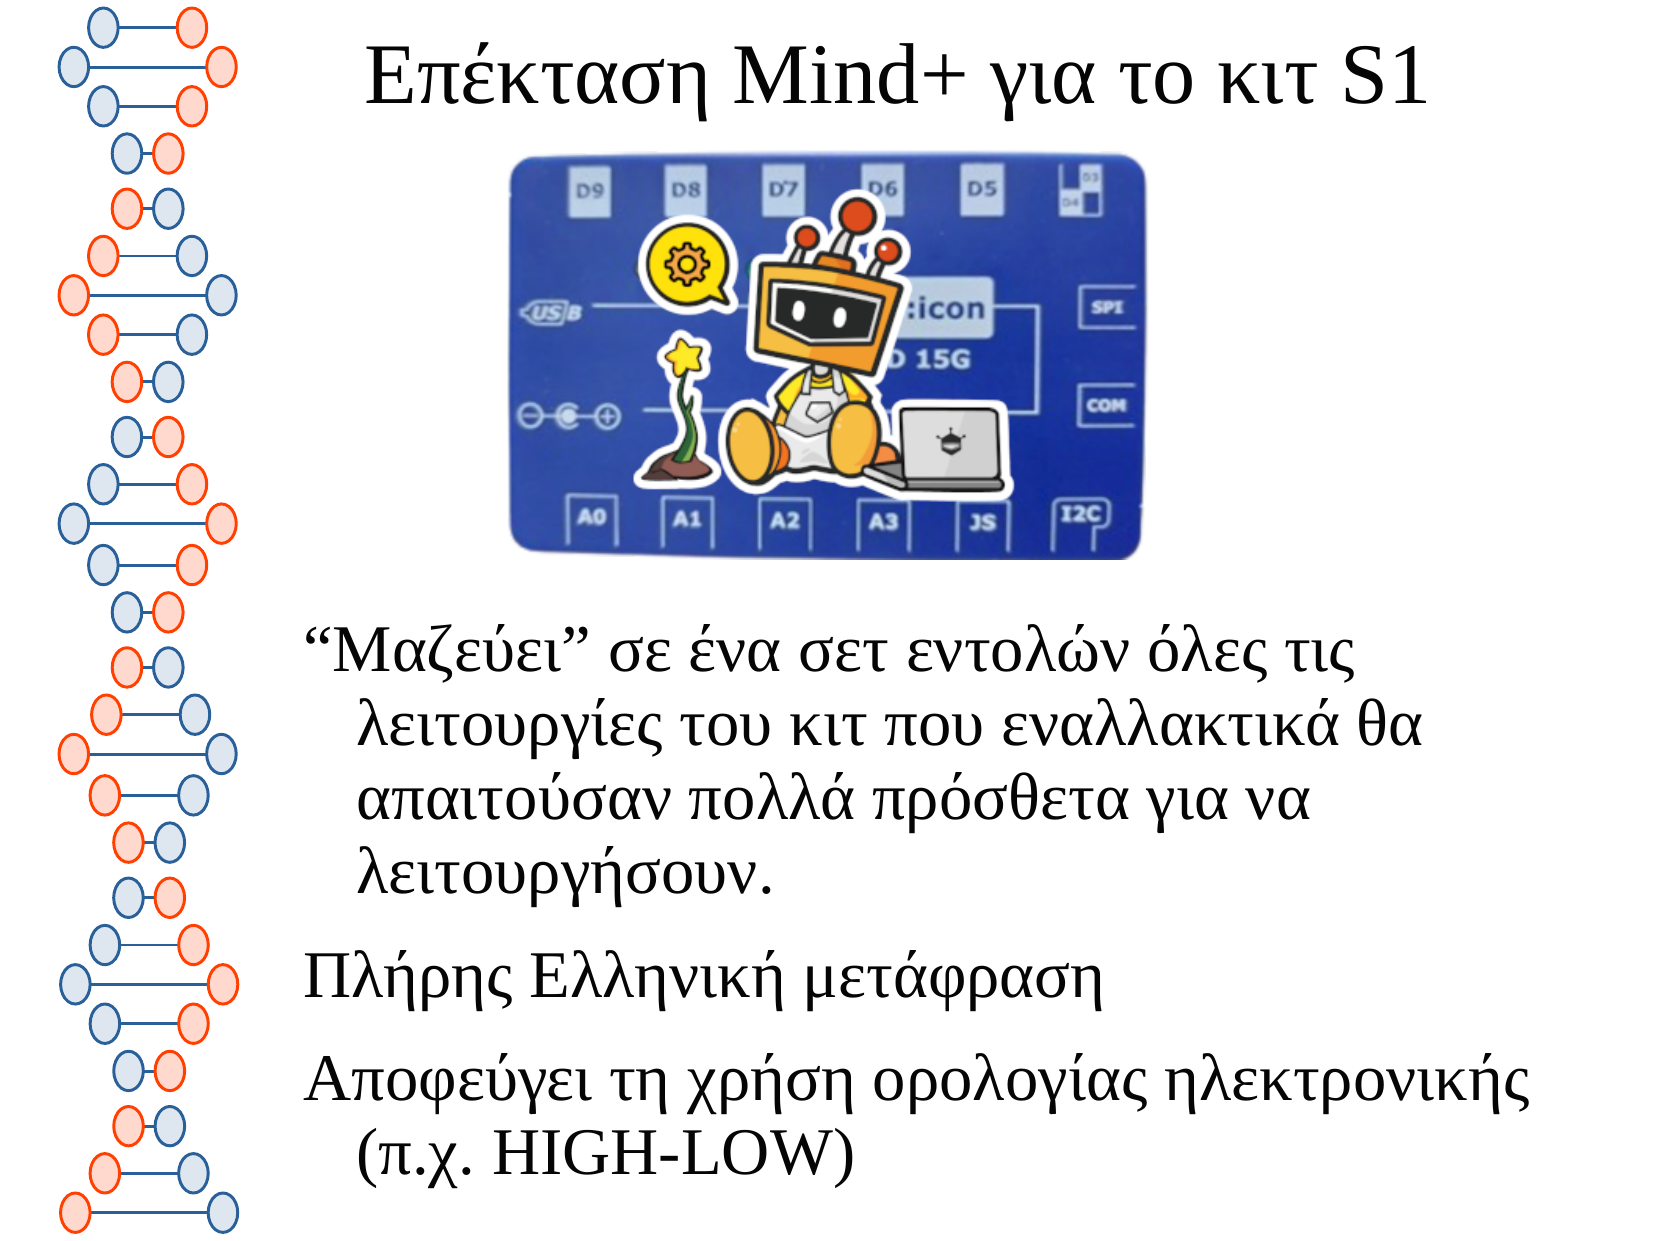

# Επέκταση Mind+ για το κιτ S1
“Μαζεύει” σε ένα σετ εντολών όλες τις λειτουργίες του κιτ που εναλλακτικά θα απαιτούσαν πολλά πρόσθετα για να λειτουργήσουν.
Πλήρης Ελληνική μετάφραση
Αποφεύγει τη χρήση ορολογίας ηλεκτρονικής (π.χ. HIGH-LOW)